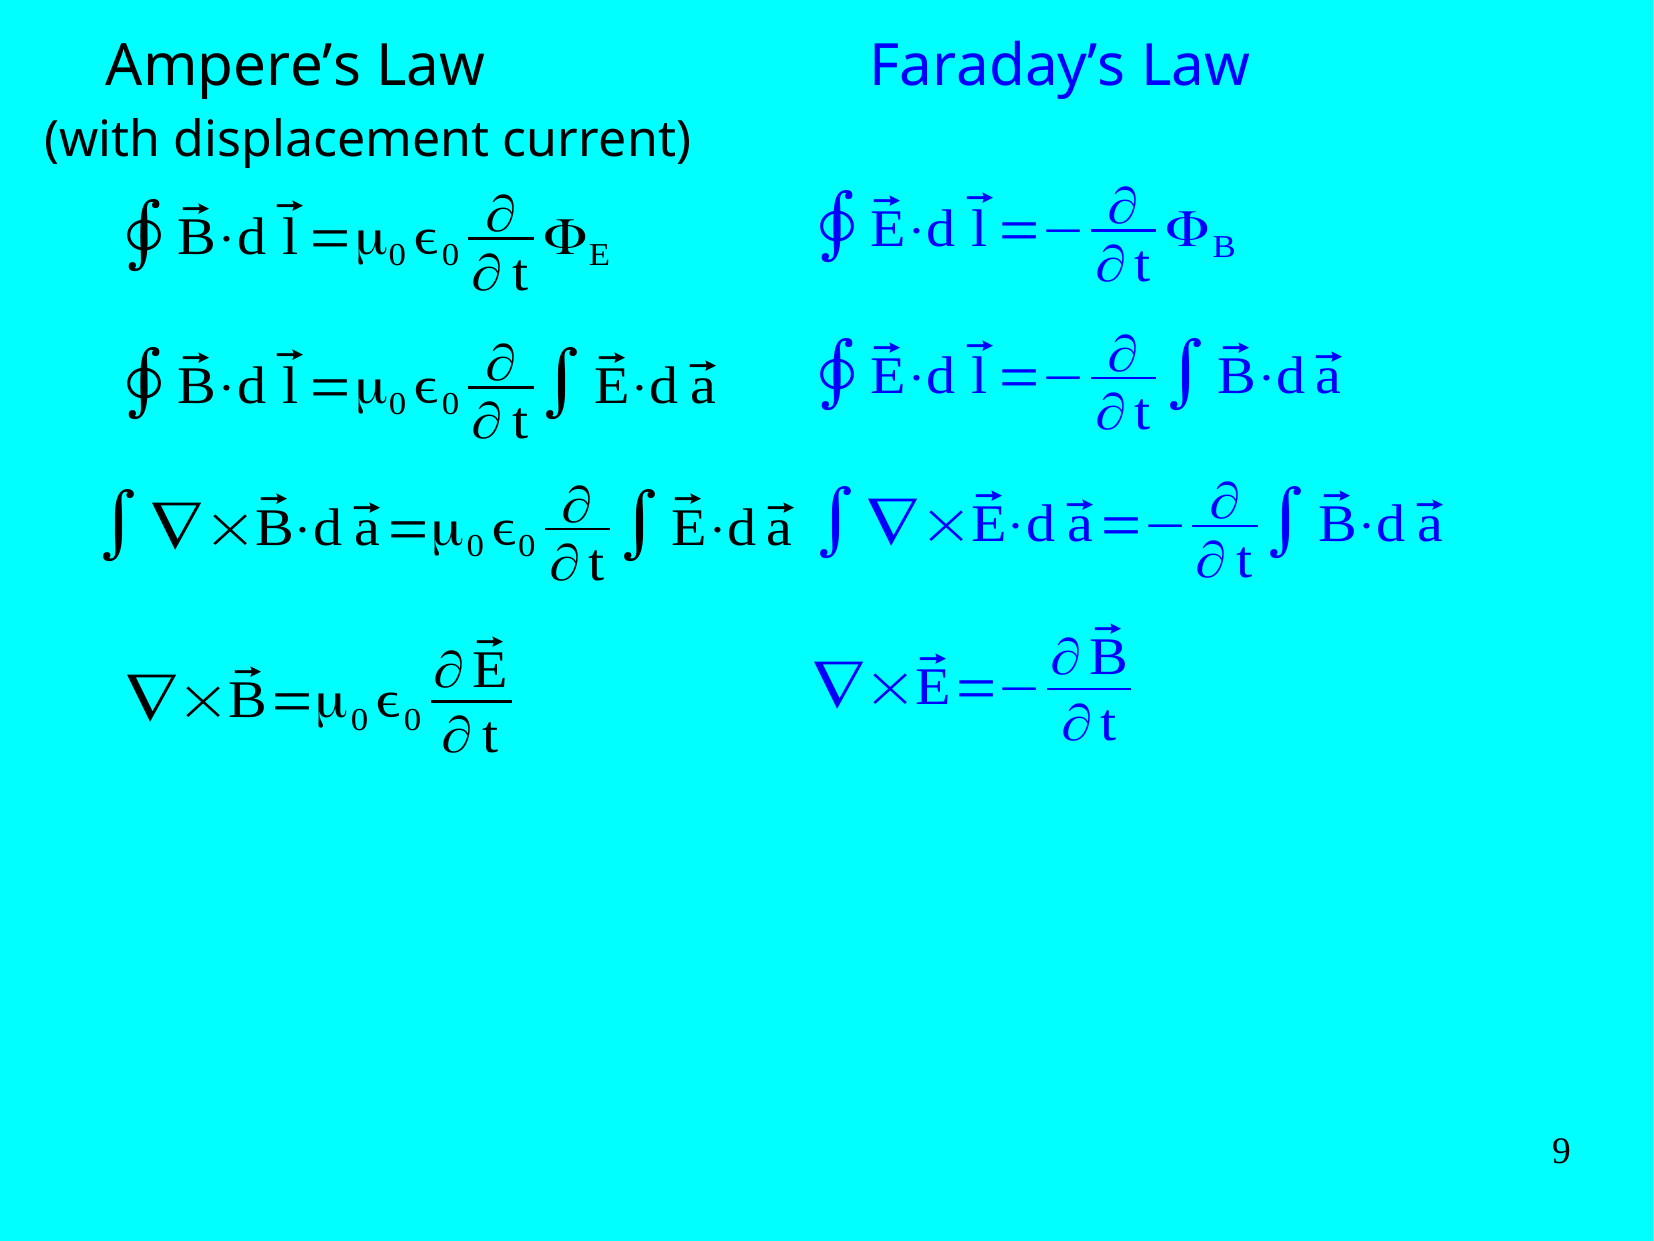

Ampere’s Law						Faraday’s Law
(with displacement current)
9